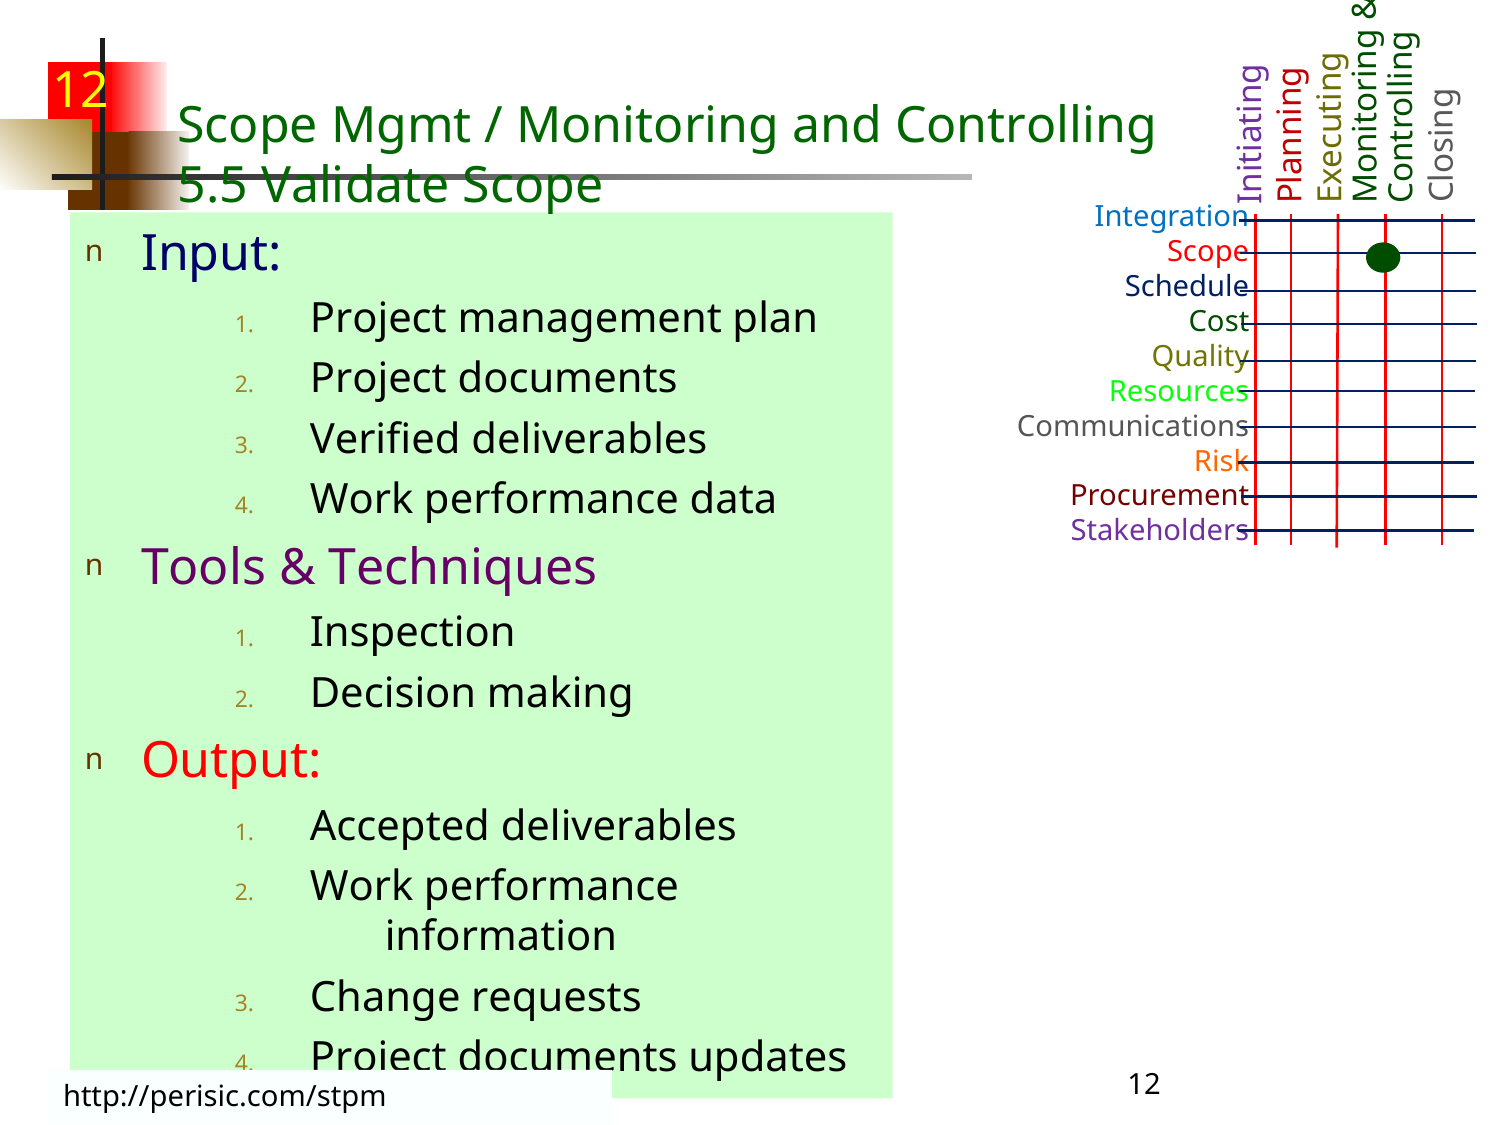

Initiating
Planning
Executing
Monitoring &
Controlling
Closing
Integration
Scope
Schedule
Cost
Quality
Resources
Communications
Risk
Procurement
Stakeholders
Scope Mgmt / Monitoring and Controlling
5.5 Validate Scope
# Input:
Project management plan
Project documents
Verified deliverables
Work performance data
Tools & Techniques
Inspection
Decision making
Output:
Accepted deliverables
Work performance information
Change requests
Project documents updates
11
http://perisic.com/stpm